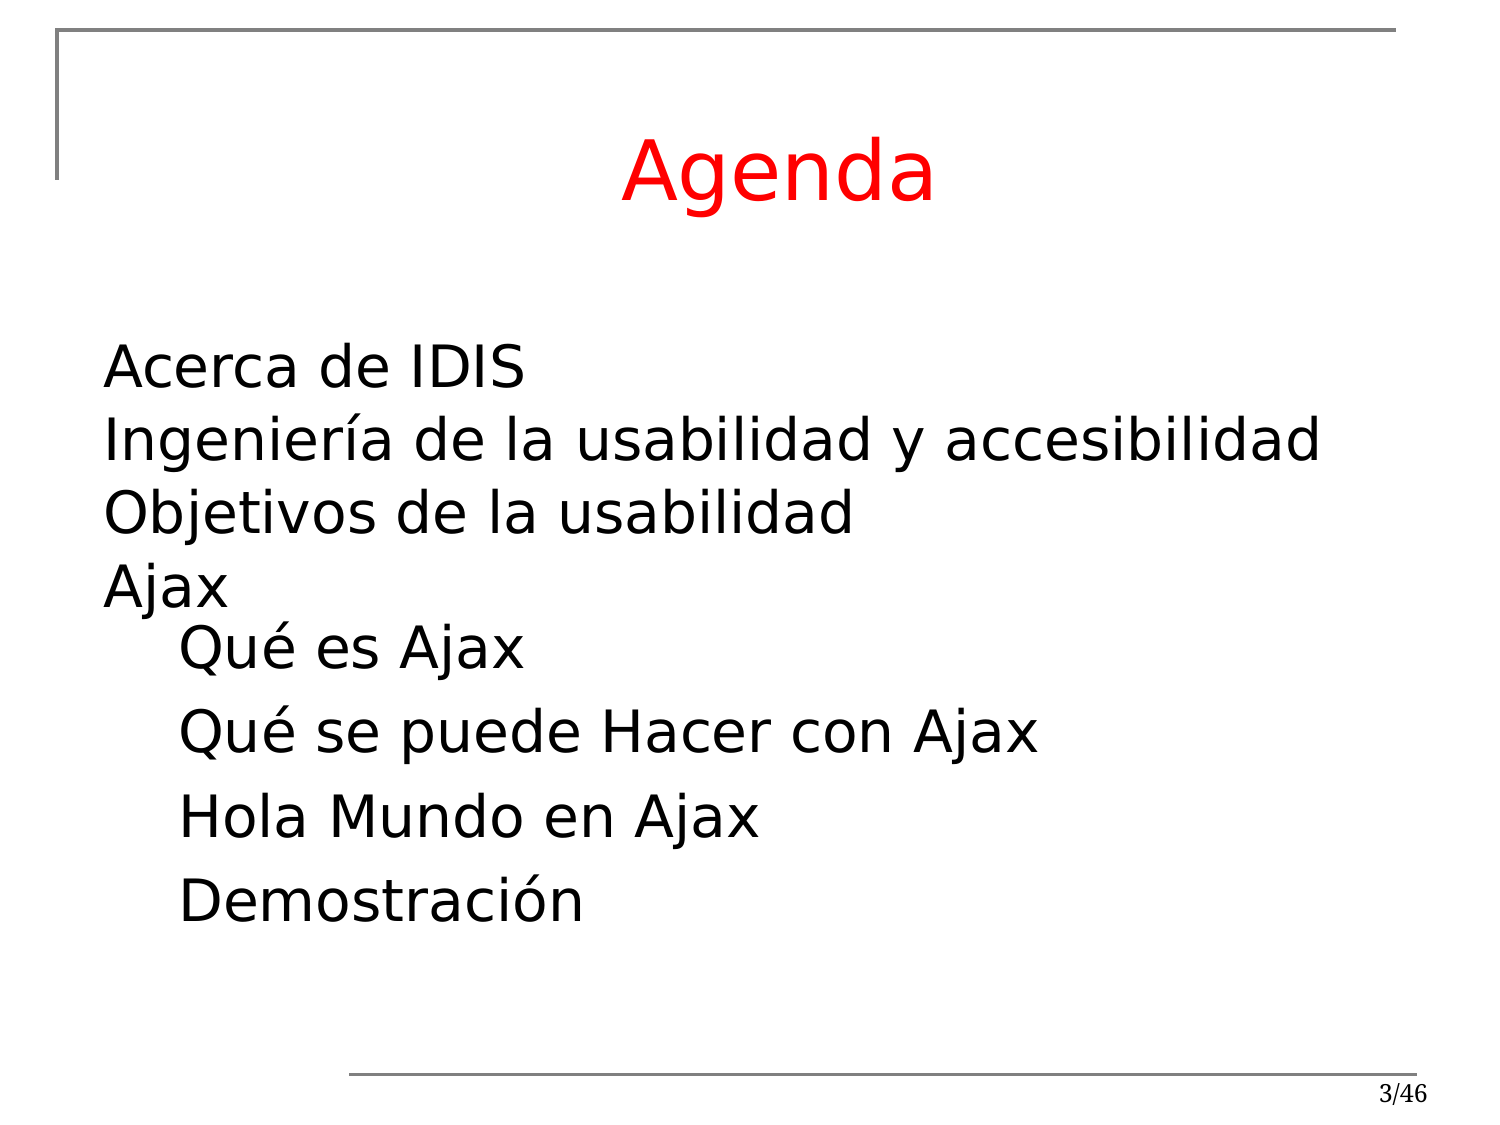

# Agenda
Acerca de IDIS
Ingeniería de la usabilidad y accesibilidad
Objetivos de la usabilidad
Ajax
Qué es Ajax
Qué se puede Hacer con Ajax
Hola Mundo en Ajax
Demostración